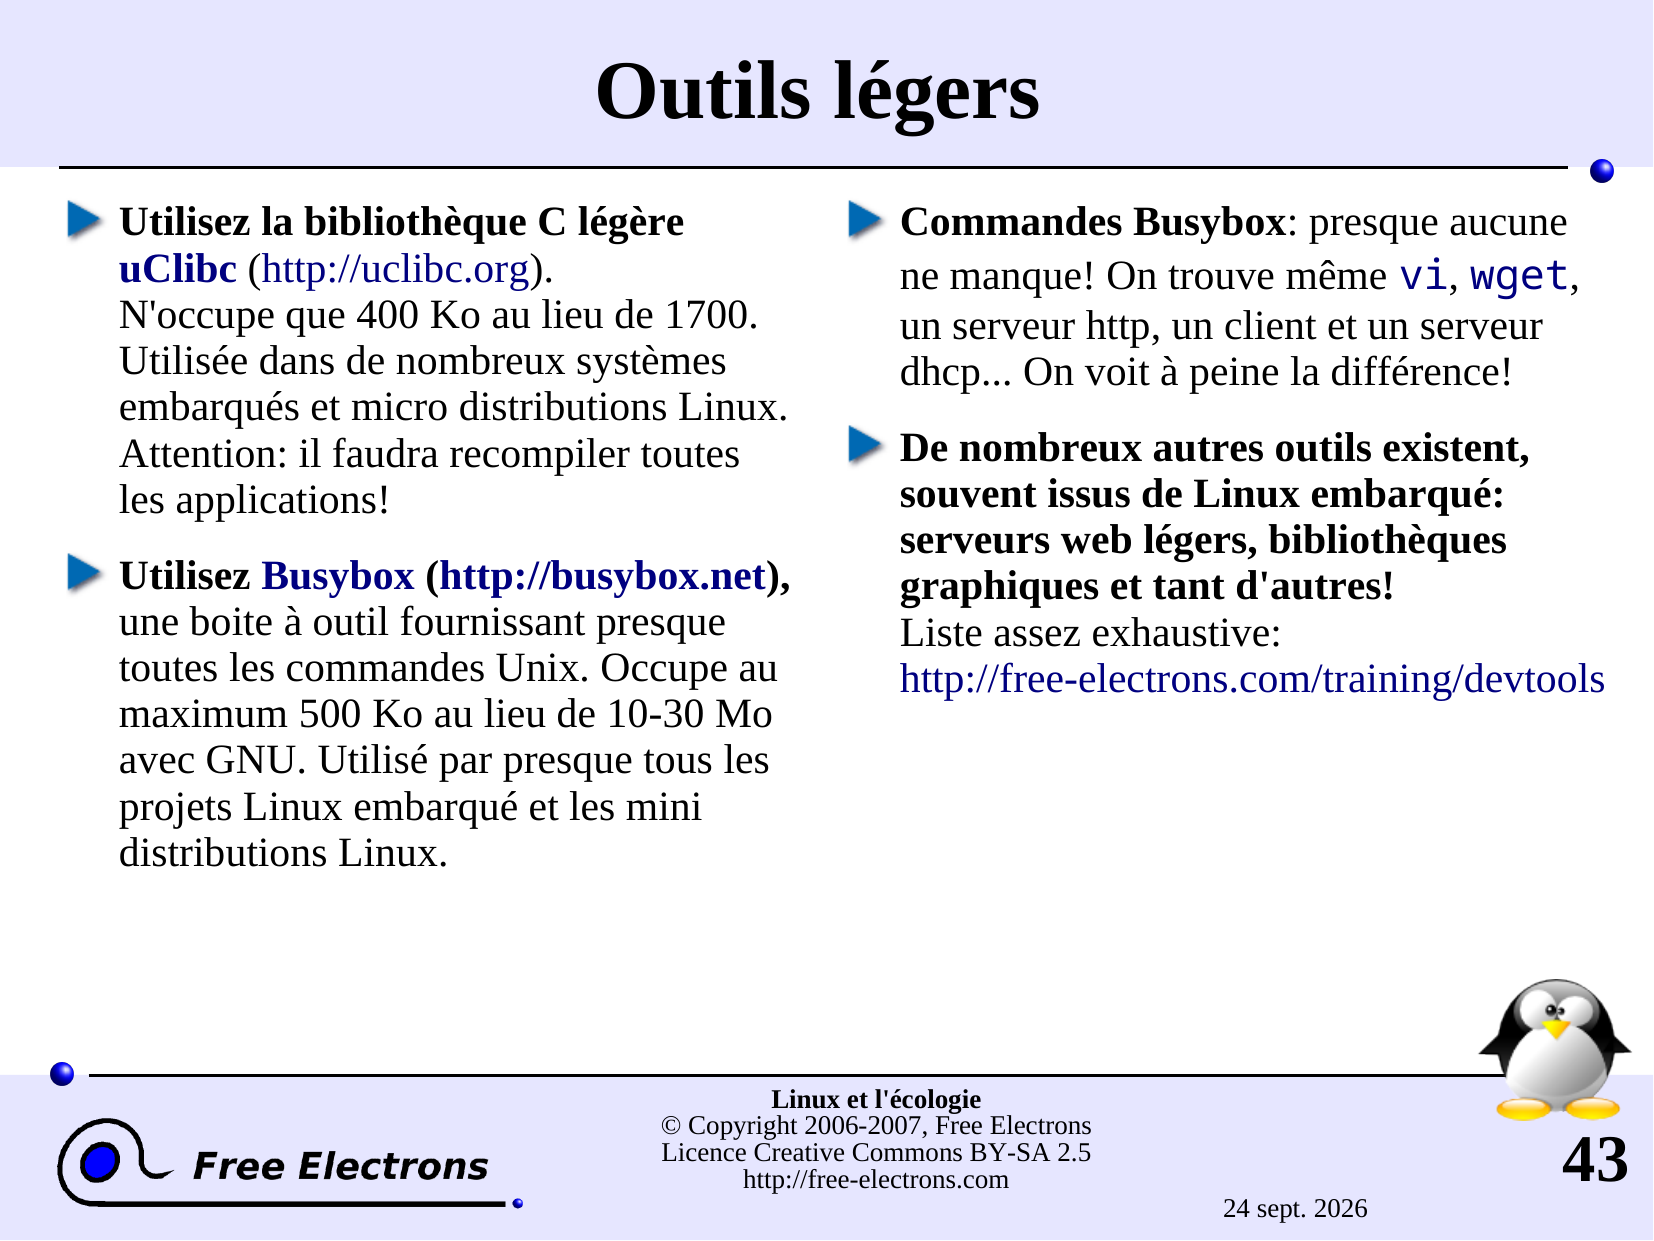

# Outils légers
Utilisez la bibliothèque C légère uClibc (http://uclibc.org).
N'occupe que 400 Ko au lieu de 1700.
Utilisée dans de nombreux systèmes embarqués et micro distributions Linux.
Attention: il faudra recompiler toutes les applications!
Utilisez Busybox (http://busybox.net), une boite à outil fournissant presque toutes les commandes Unix. Occupe au maximum 500 Ko au lieu de 10-30 Mo avec GNU. Utilisé par presque tous les projets Linux embarqué et les mini distributions Linux.
Commandes Busybox: presque aucune ne manque! On trouve même vi, wget, un serveur http, un client et un serveur dhcp... On voit à peine la différence!
De nombreux autres outils existent, souvent issus de Linux embarqué: serveurs web légers, bibliothèques graphiques et tant d'autres!
Liste assez exhaustive:
http://free-electrons.com/training/devtools